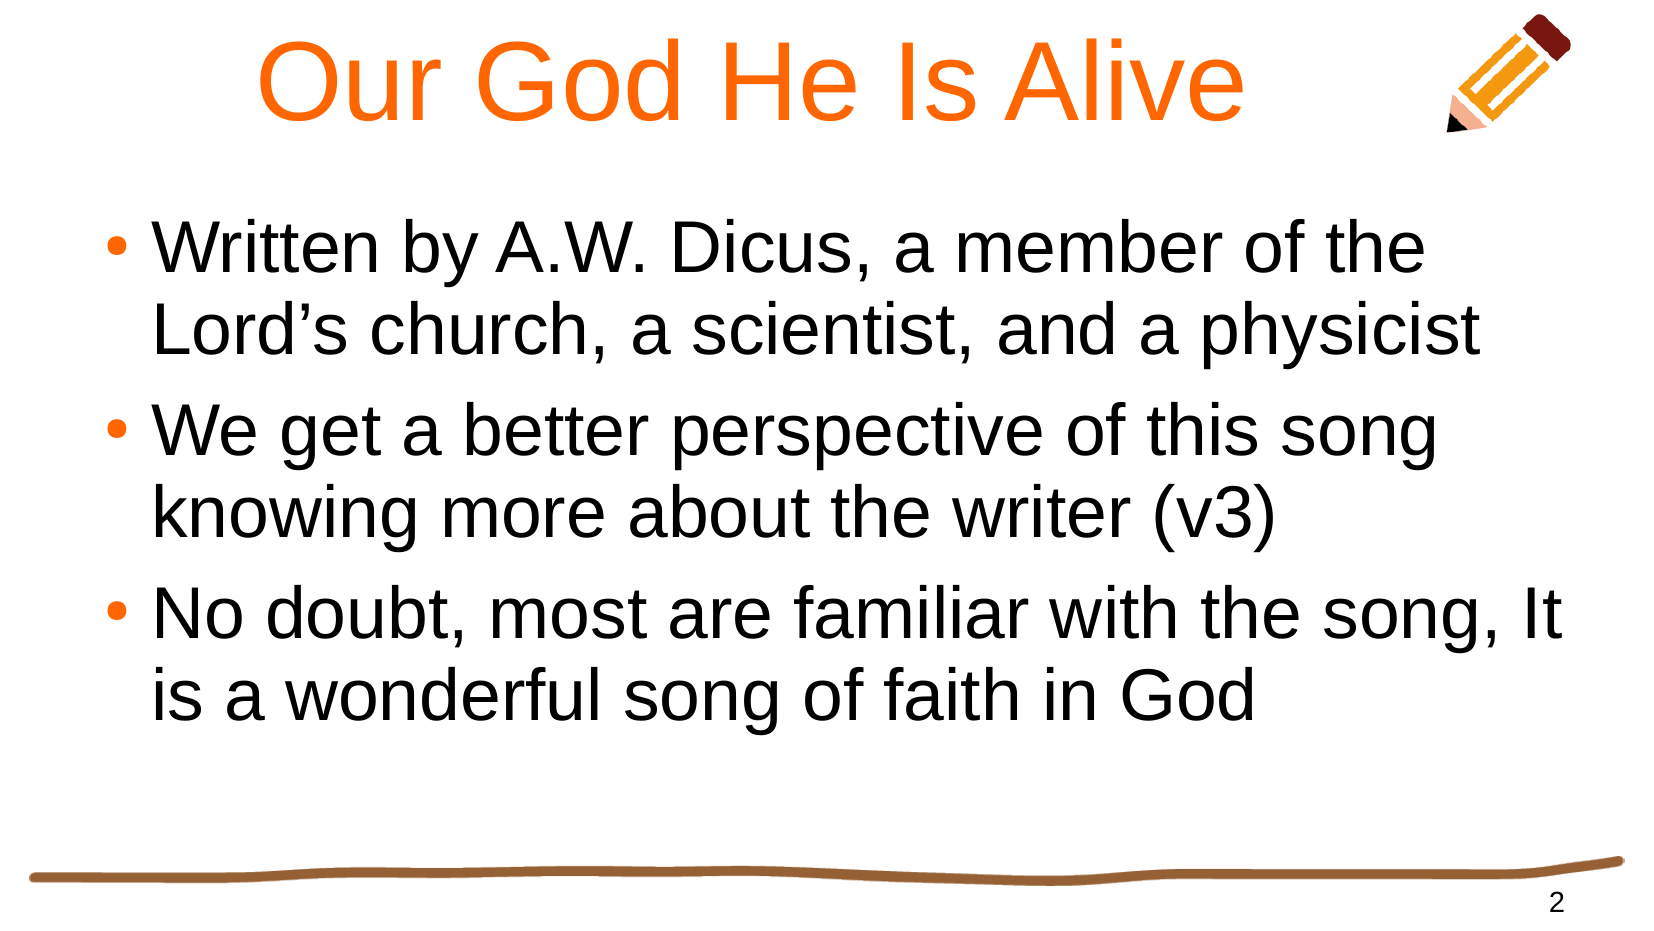

# Our God He Is Alive
Written by A.W. Dicus, a member of the Lord’s church, a scientist, and a physicist
We get a better perspective of this song knowing more about the writer (v3)
No doubt, most are familiar with the song, It is a wonderful song of faith in God
2